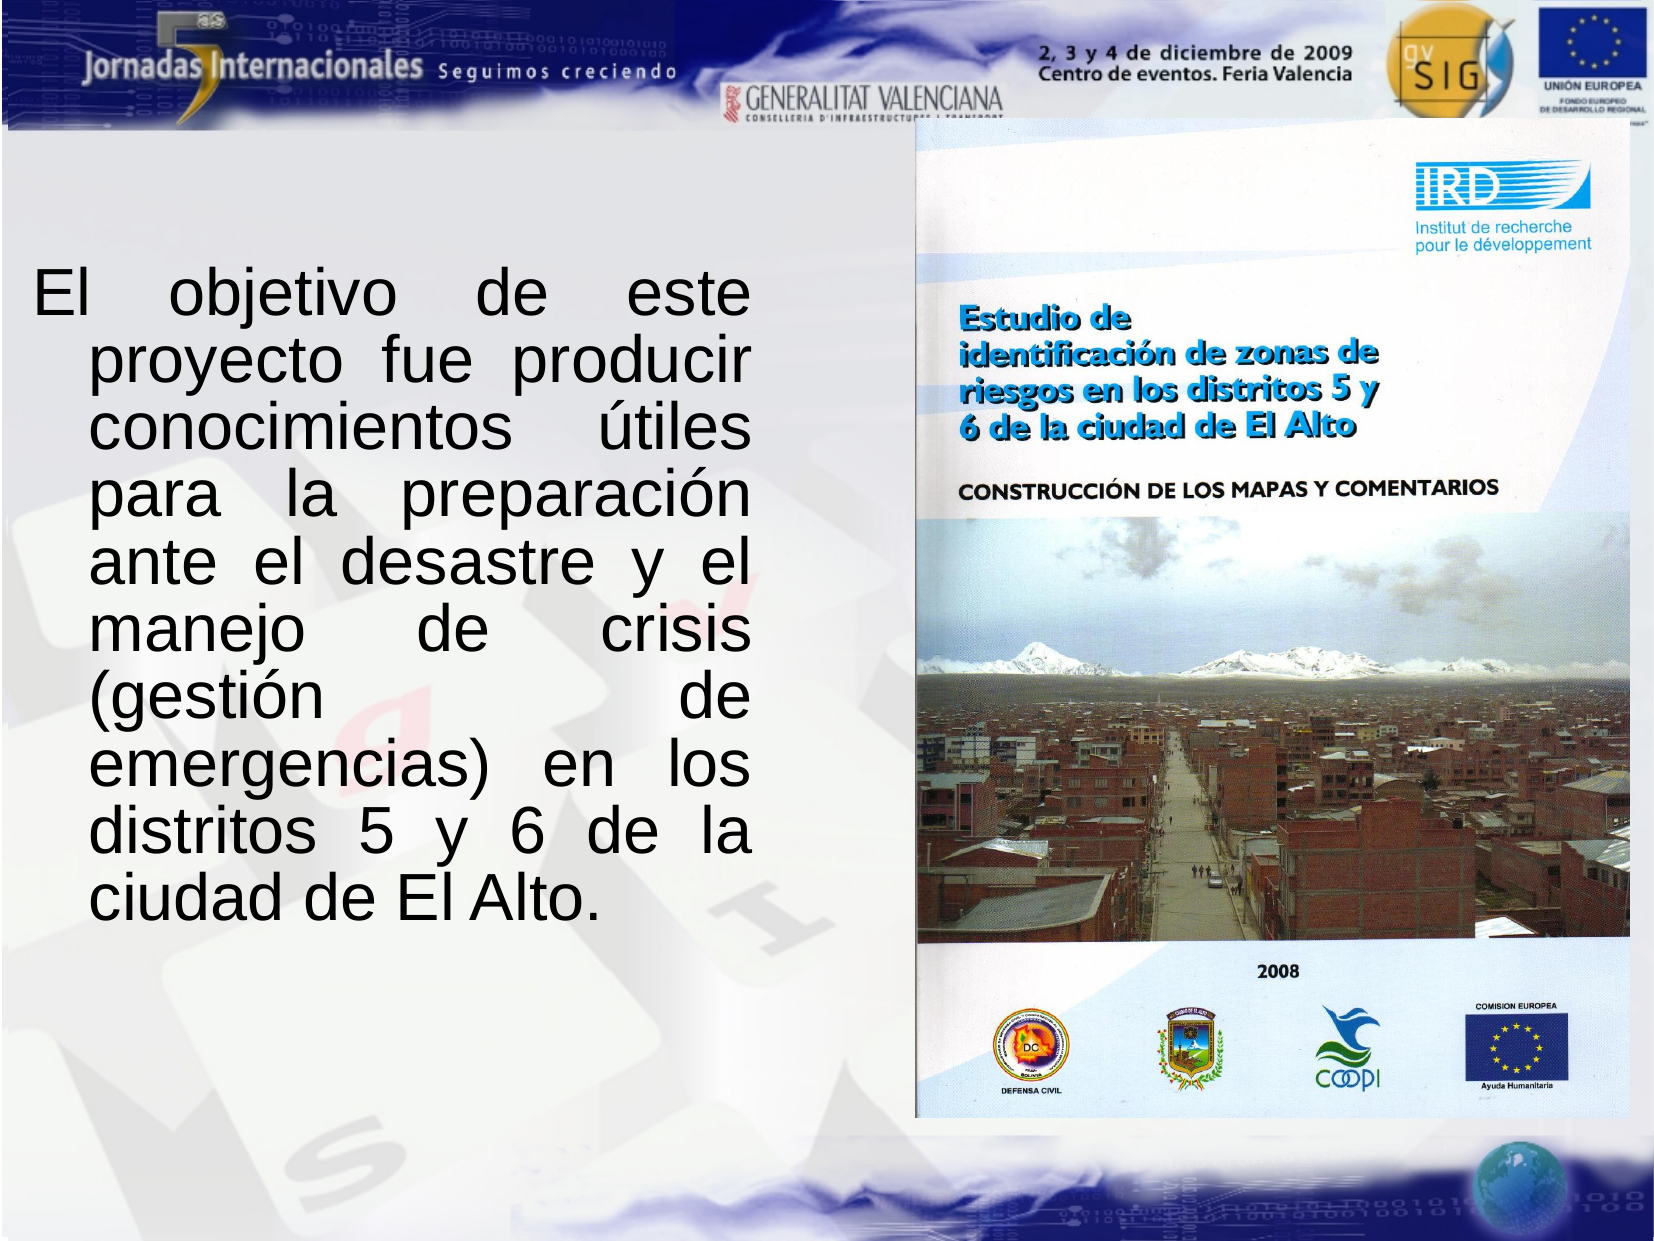

#
El objetivo de este proyecto fue producir conocimientos útiles para la preparación ante el desastre y el manejo de crisis (gestión de emergencias) en los distritos 5 y 6 de la ciudad de El Alto.